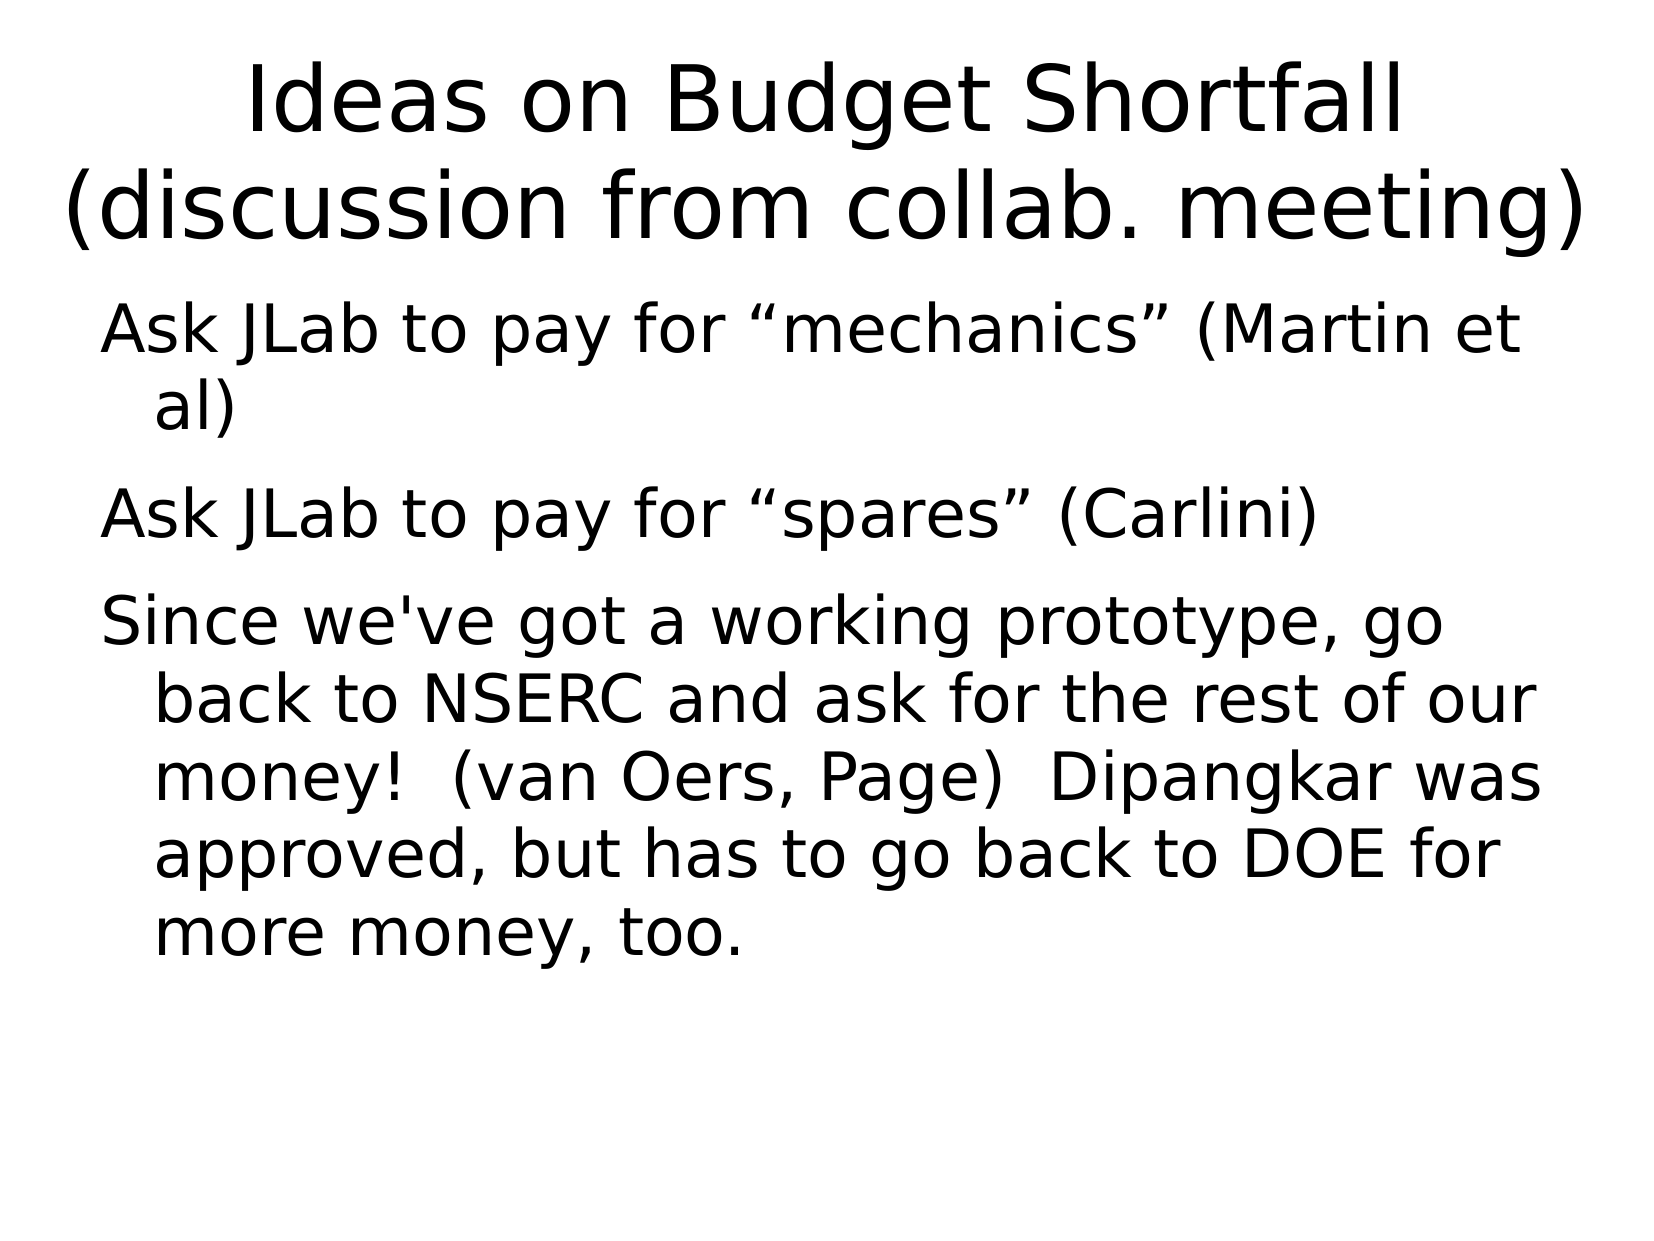

# Ideas on Budget Shortfall (discussion from collab. meeting)
Ask JLab to pay for “mechanics” (Martin et al)
Ask JLab to pay for “spares” (Carlini)
Since we've got a working prototype, go back to NSERC and ask for the rest of our money! (van Oers, Page) Dipangkar was approved, but has to go back to DOE for more money, too.